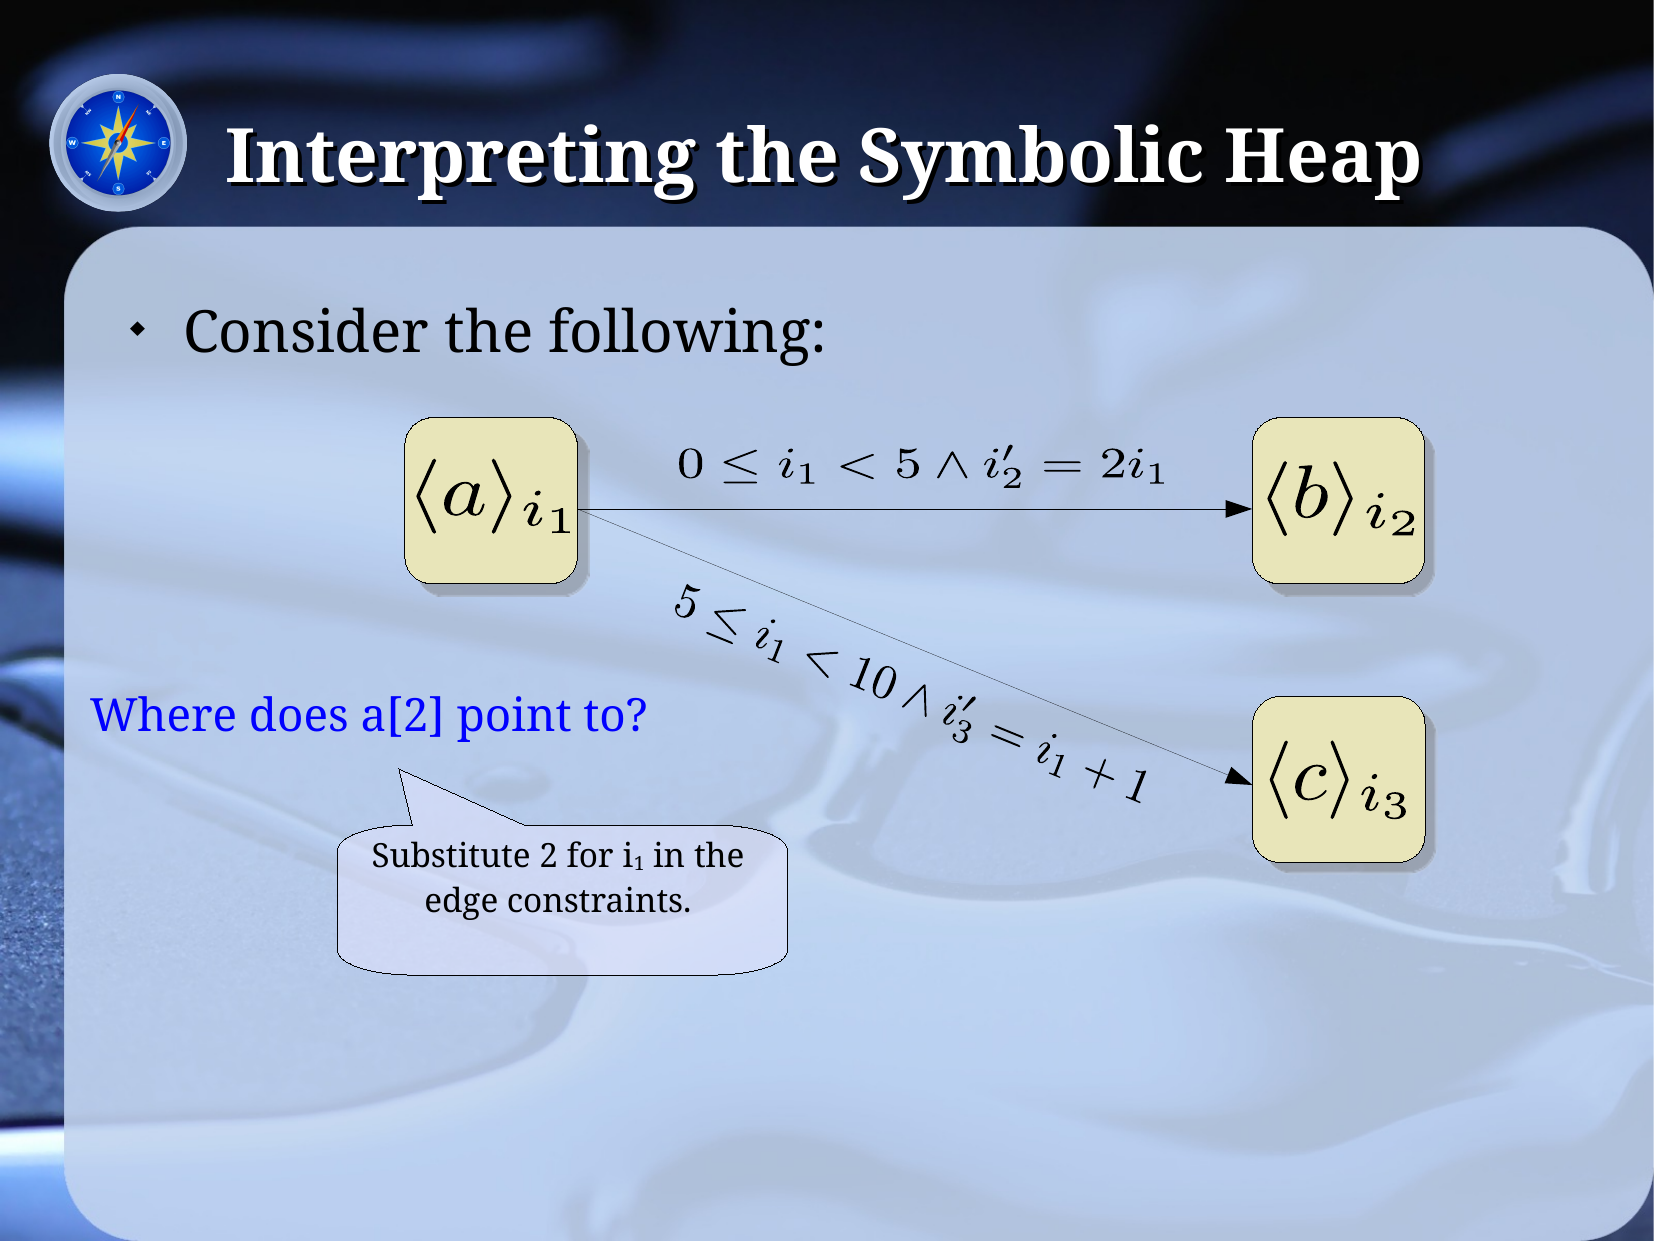

# Interpreting the Symbolic Heap
Consider the following:
Where does a[2] point to?
Substitute 2 for i1 in the
edge constraints.